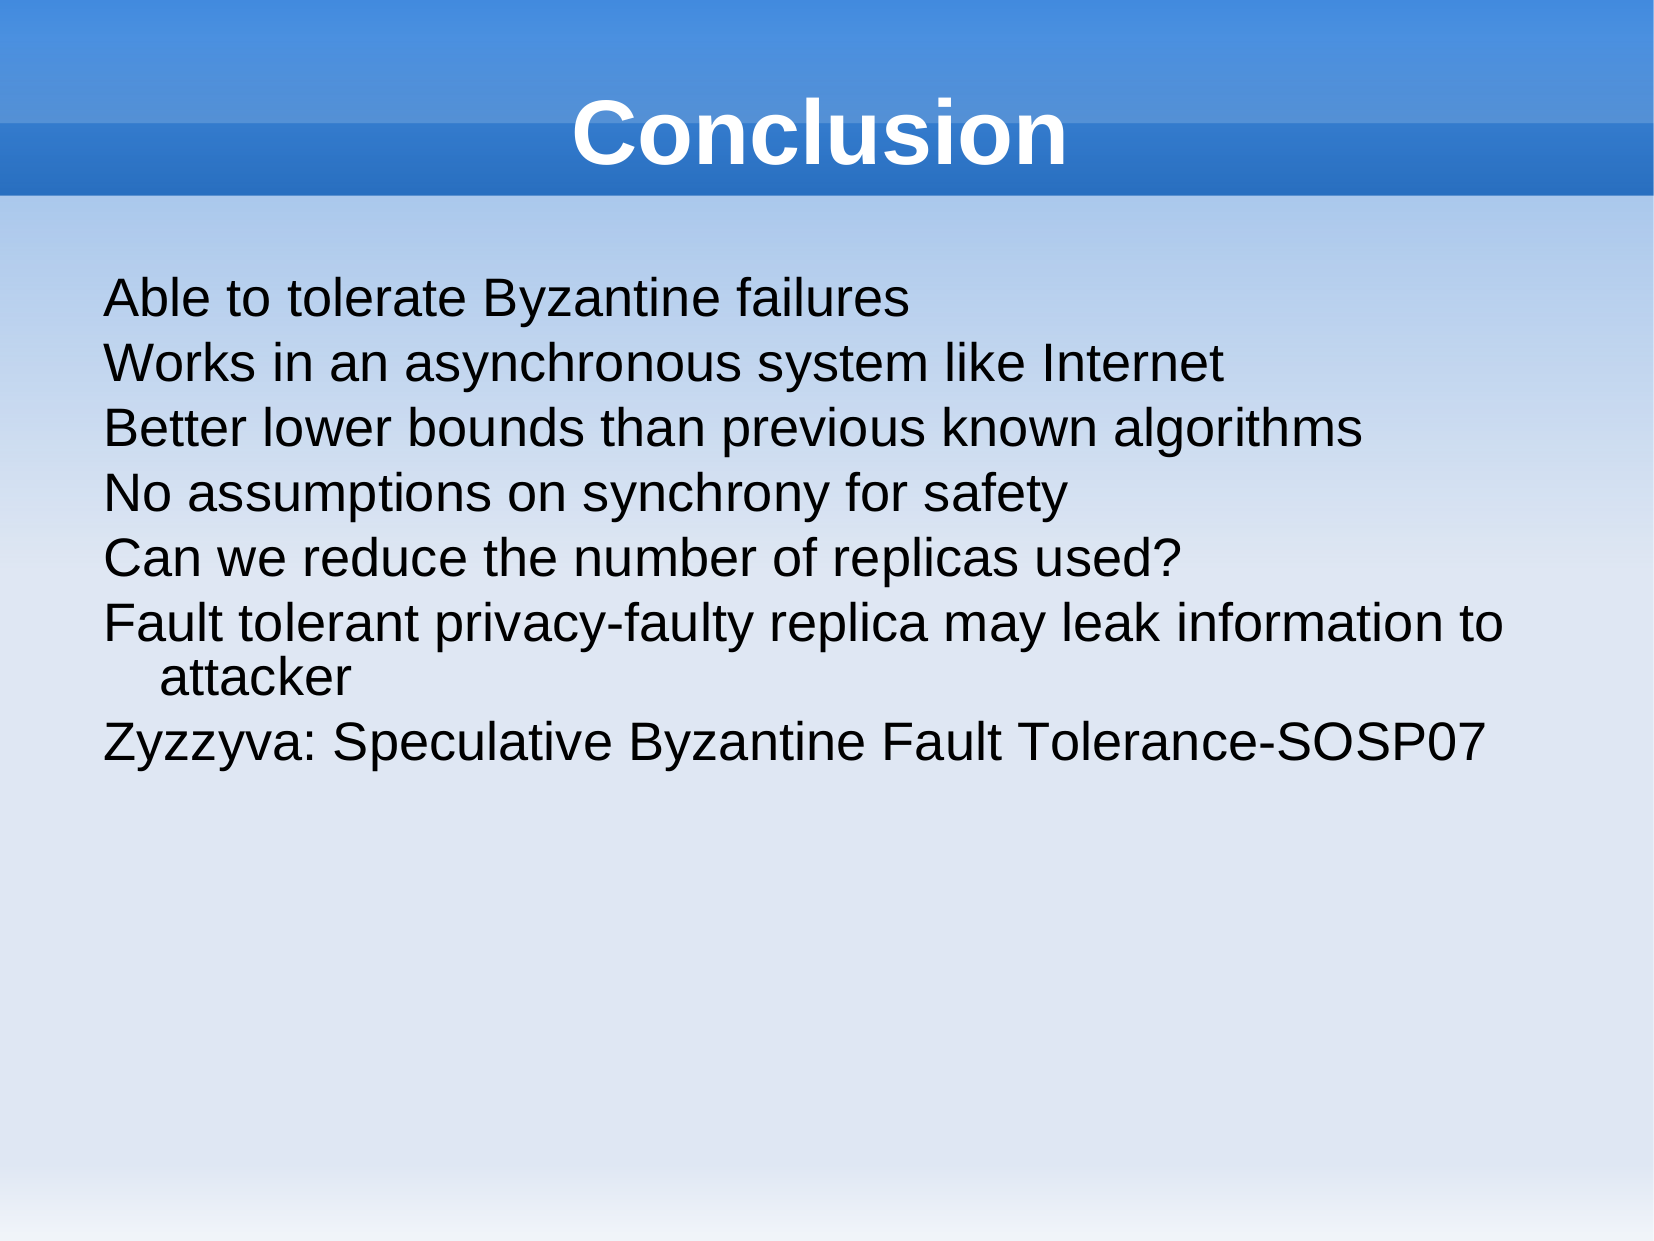

# Conclusion
Able to tolerate Byzantine failures
Works in an asynchronous system like Internet
Better lower bounds than previous known algorithms
No assumptions on synchrony for safety
Can we reduce the number of replicas used?
Fault tolerant privacy-faulty replica may leak information to attacker
Zyzzyva: Speculative Byzantine Fault Tolerance-SOSP07